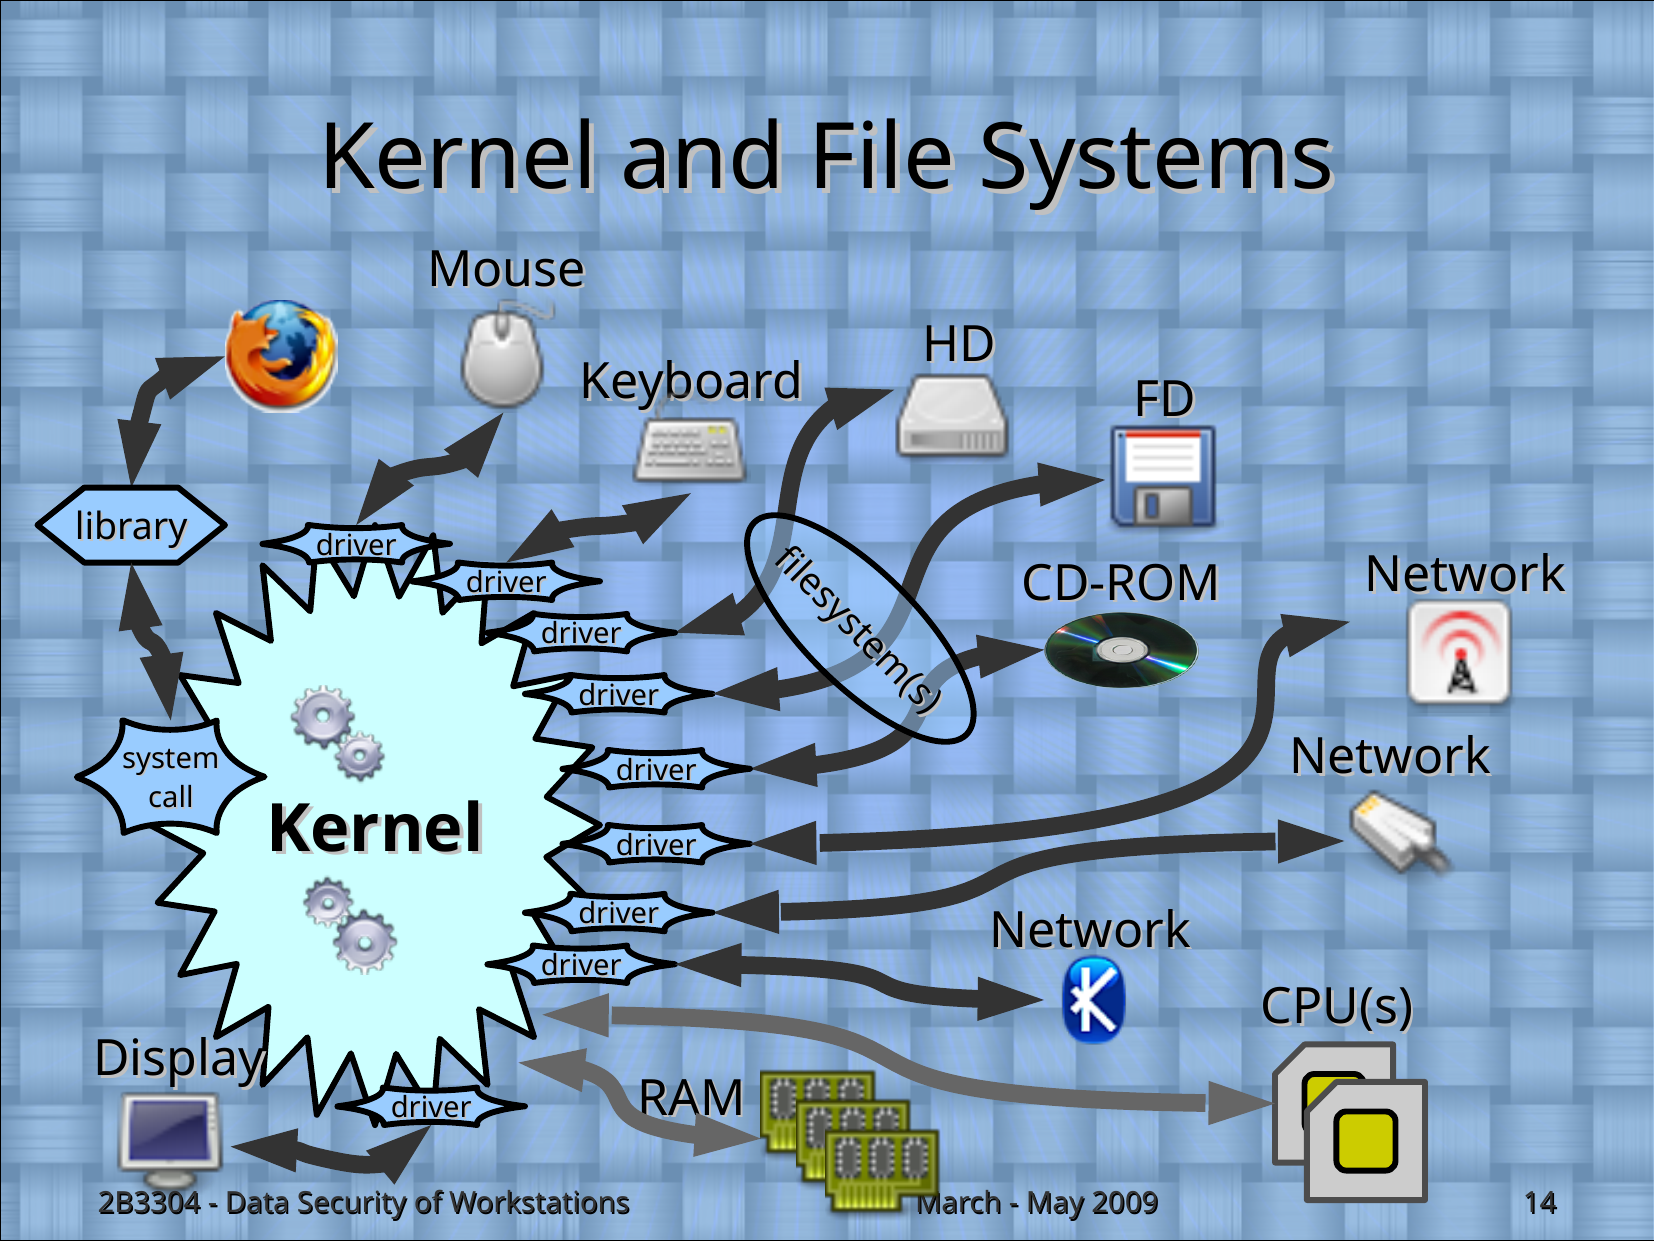

# Kernel and File Systems
Mouse
HD
Keyboard
FD
library
Kernel
driver
Network
CD-ROM
driver
filesystem(s)
driver
driver
Network
system
call
driver
driver
Network
driver
driver
CPU(s)
Display
RAM
driver